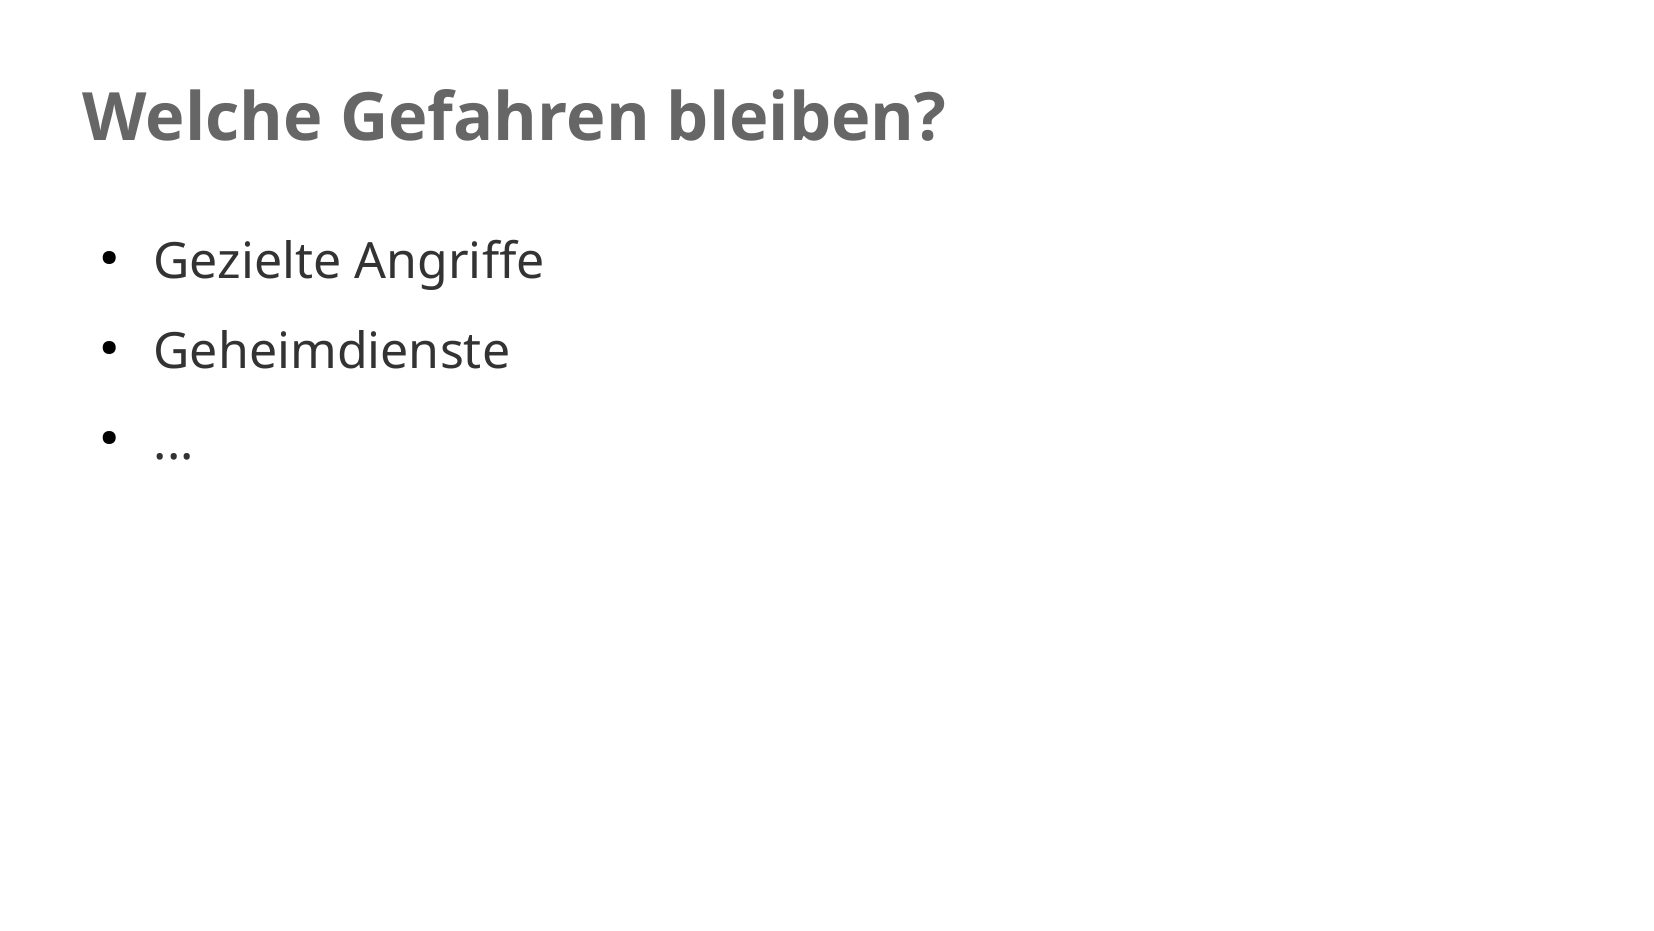

# Welche Gefahren bleiben?
Gezielte Angriffe
Geheimdienste
...